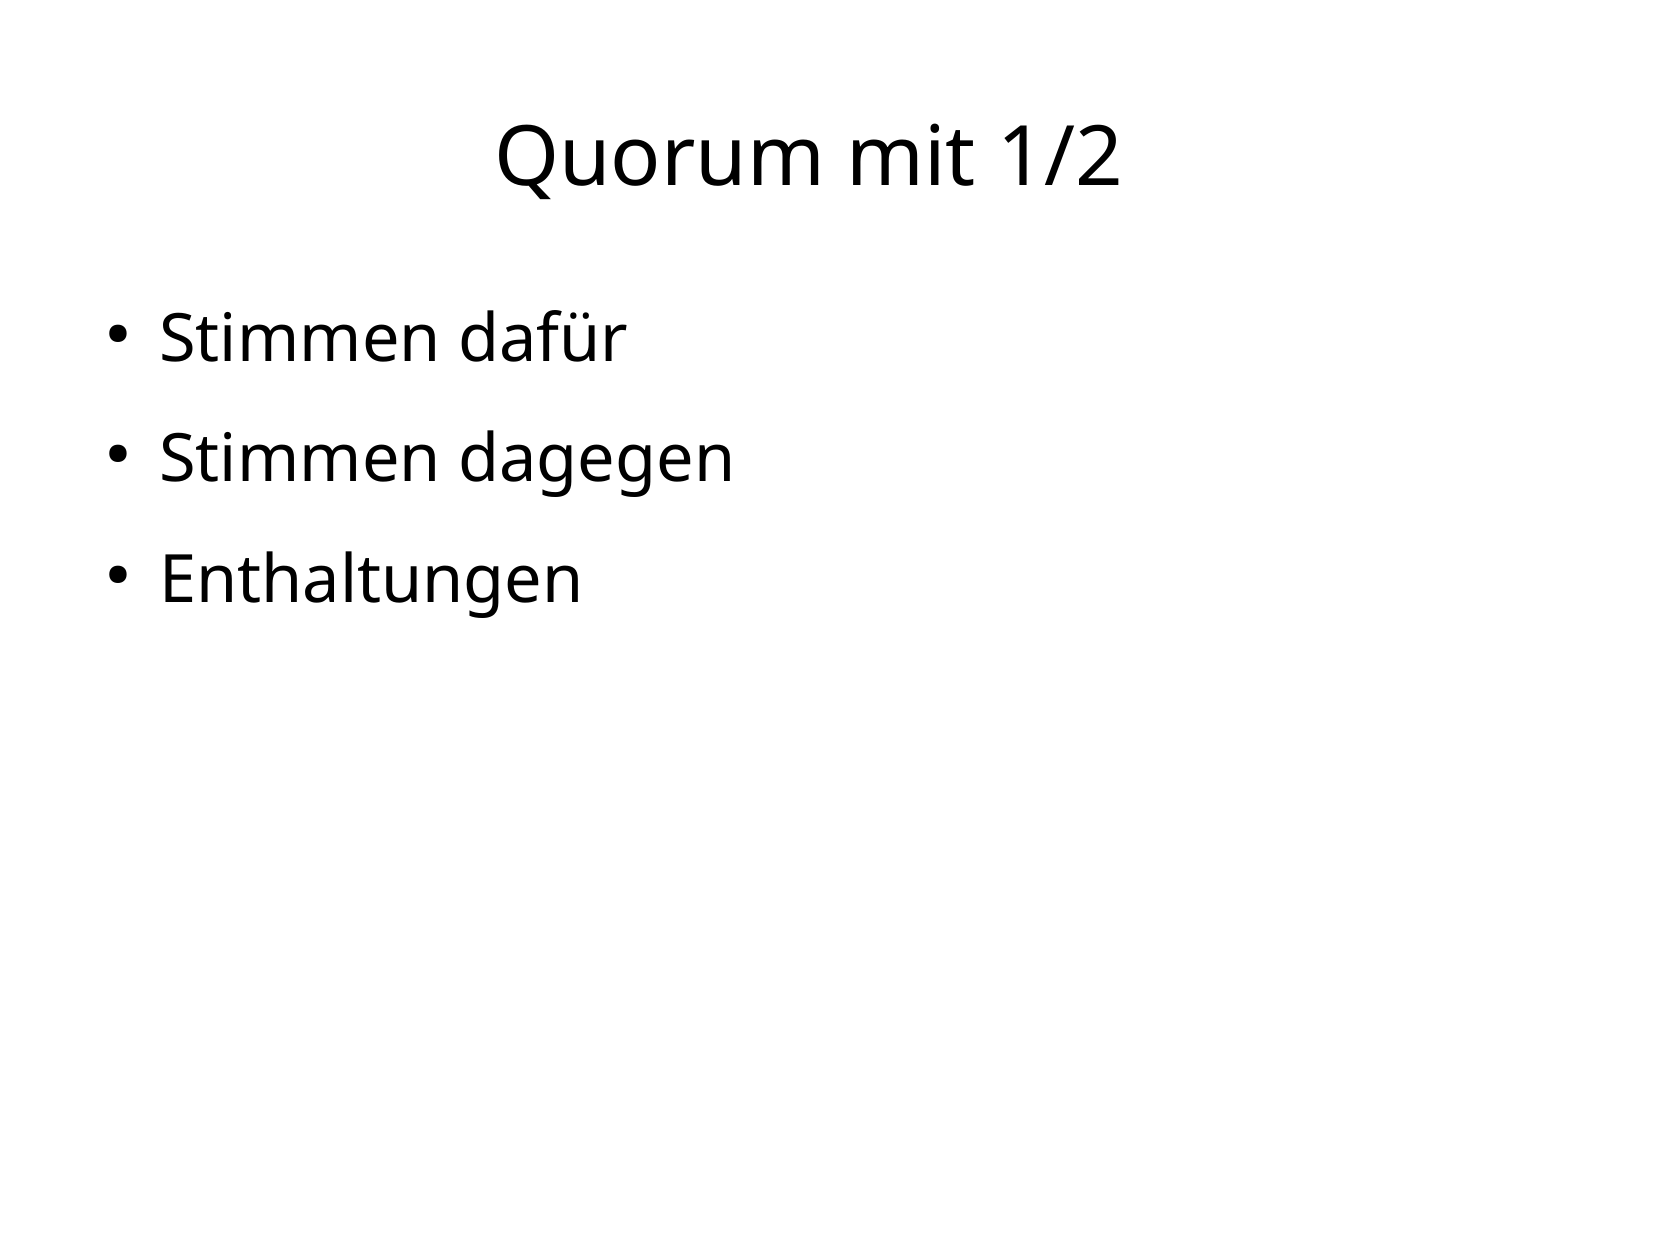

# Quorum mit 1/2
Stimmen dafür
Stimmen dagegen
Enthaltungen